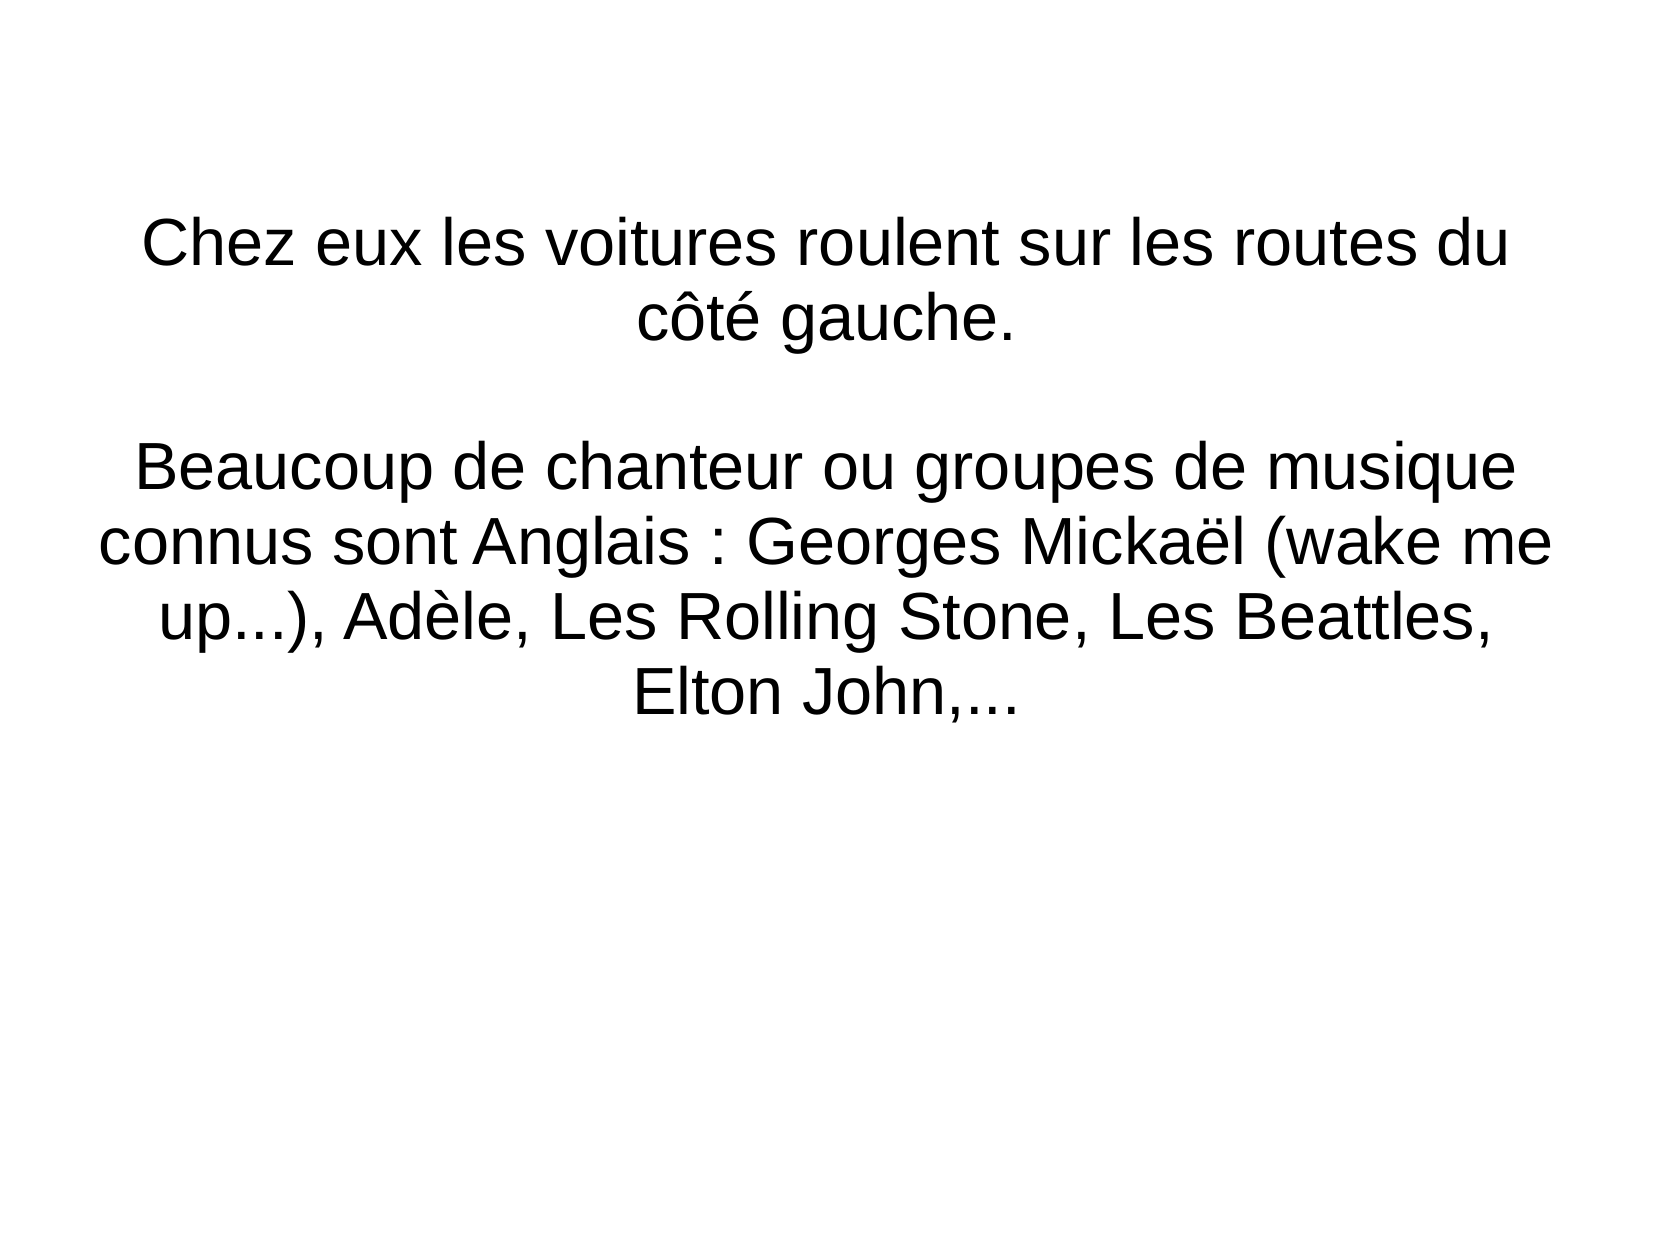

# Chez eux les voitures roulent sur les routes du côté gauche.
Beaucoup de chanteur ou groupes de musique connus sont Anglais : Georges Mickaël (wake me up...), Adèle, Les Rolling Stone, Les Beattles, Elton John,...